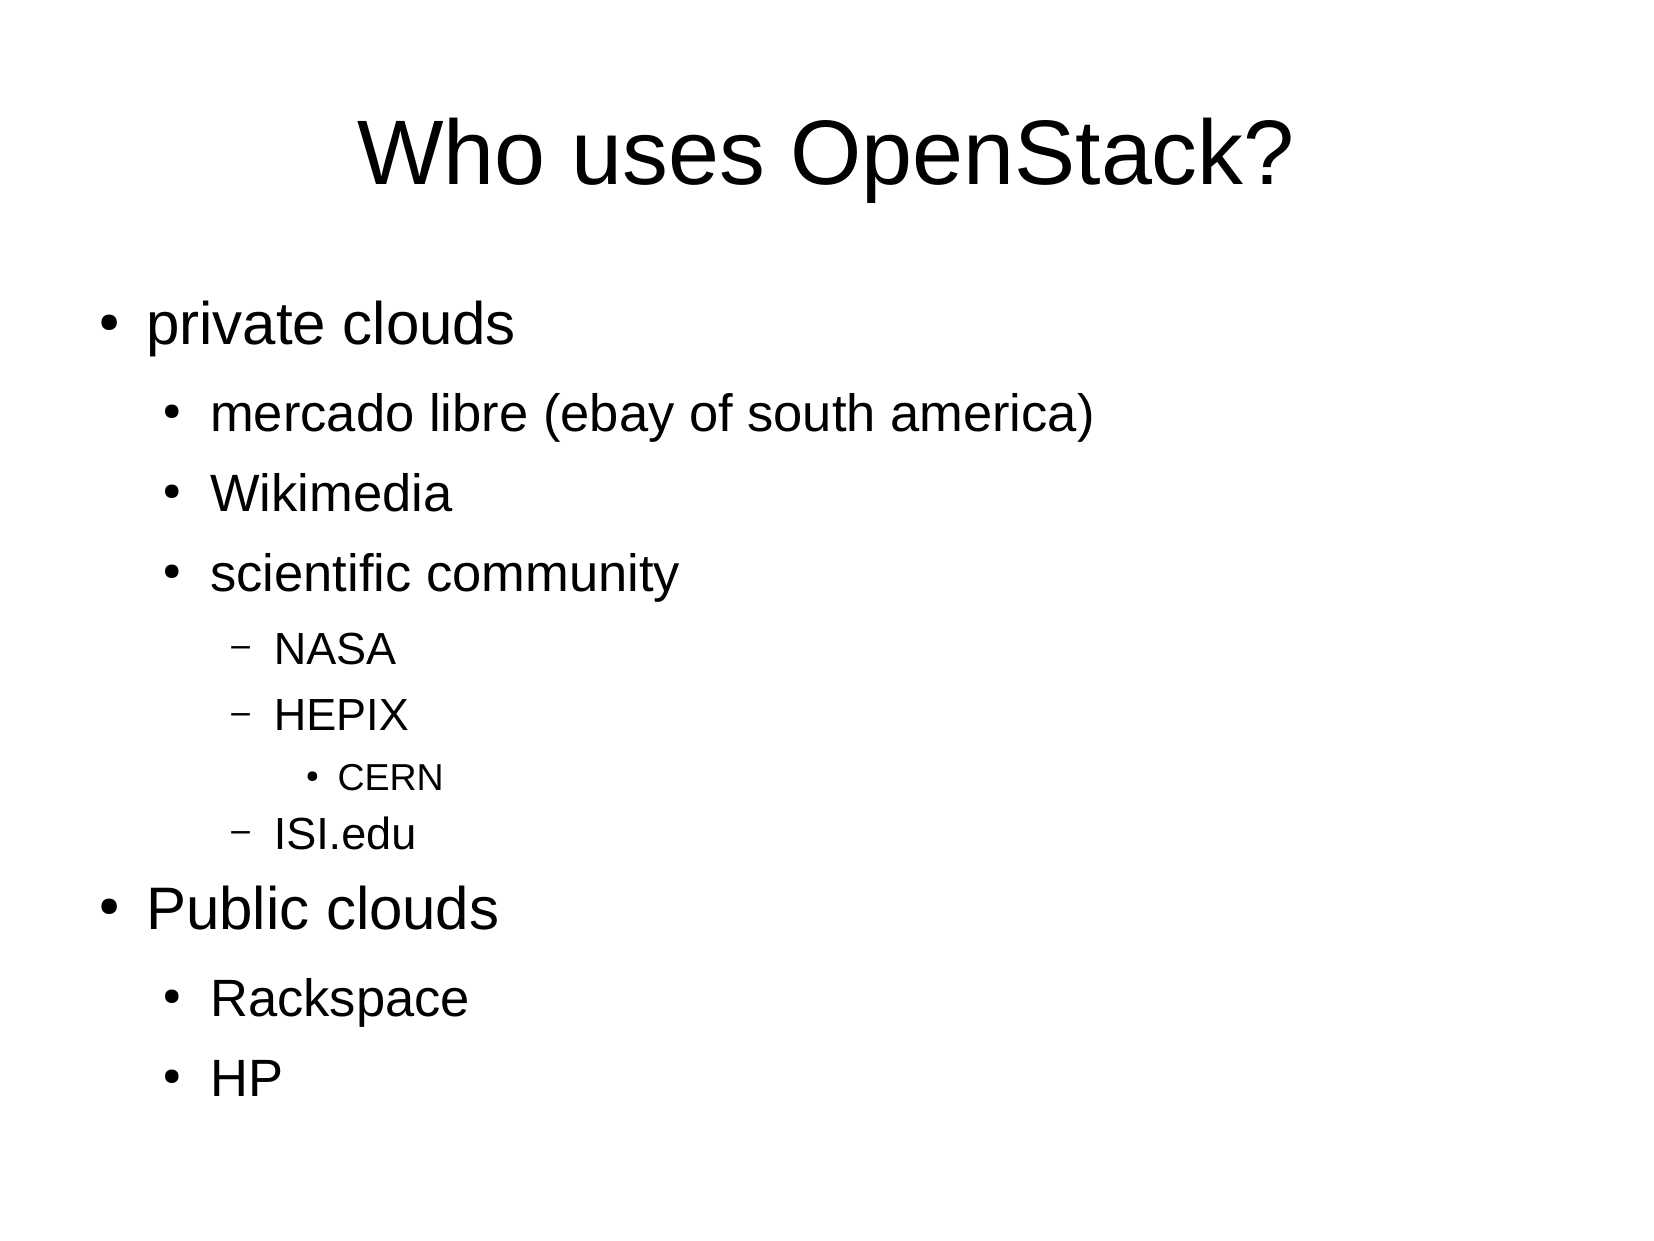

# Who uses OpenStack?
private clouds
mercado libre (ebay of south america)
Wikimedia
scientific community
NASA
HEPIX
CERN
ISI.edu
Public clouds
Rackspace
HP